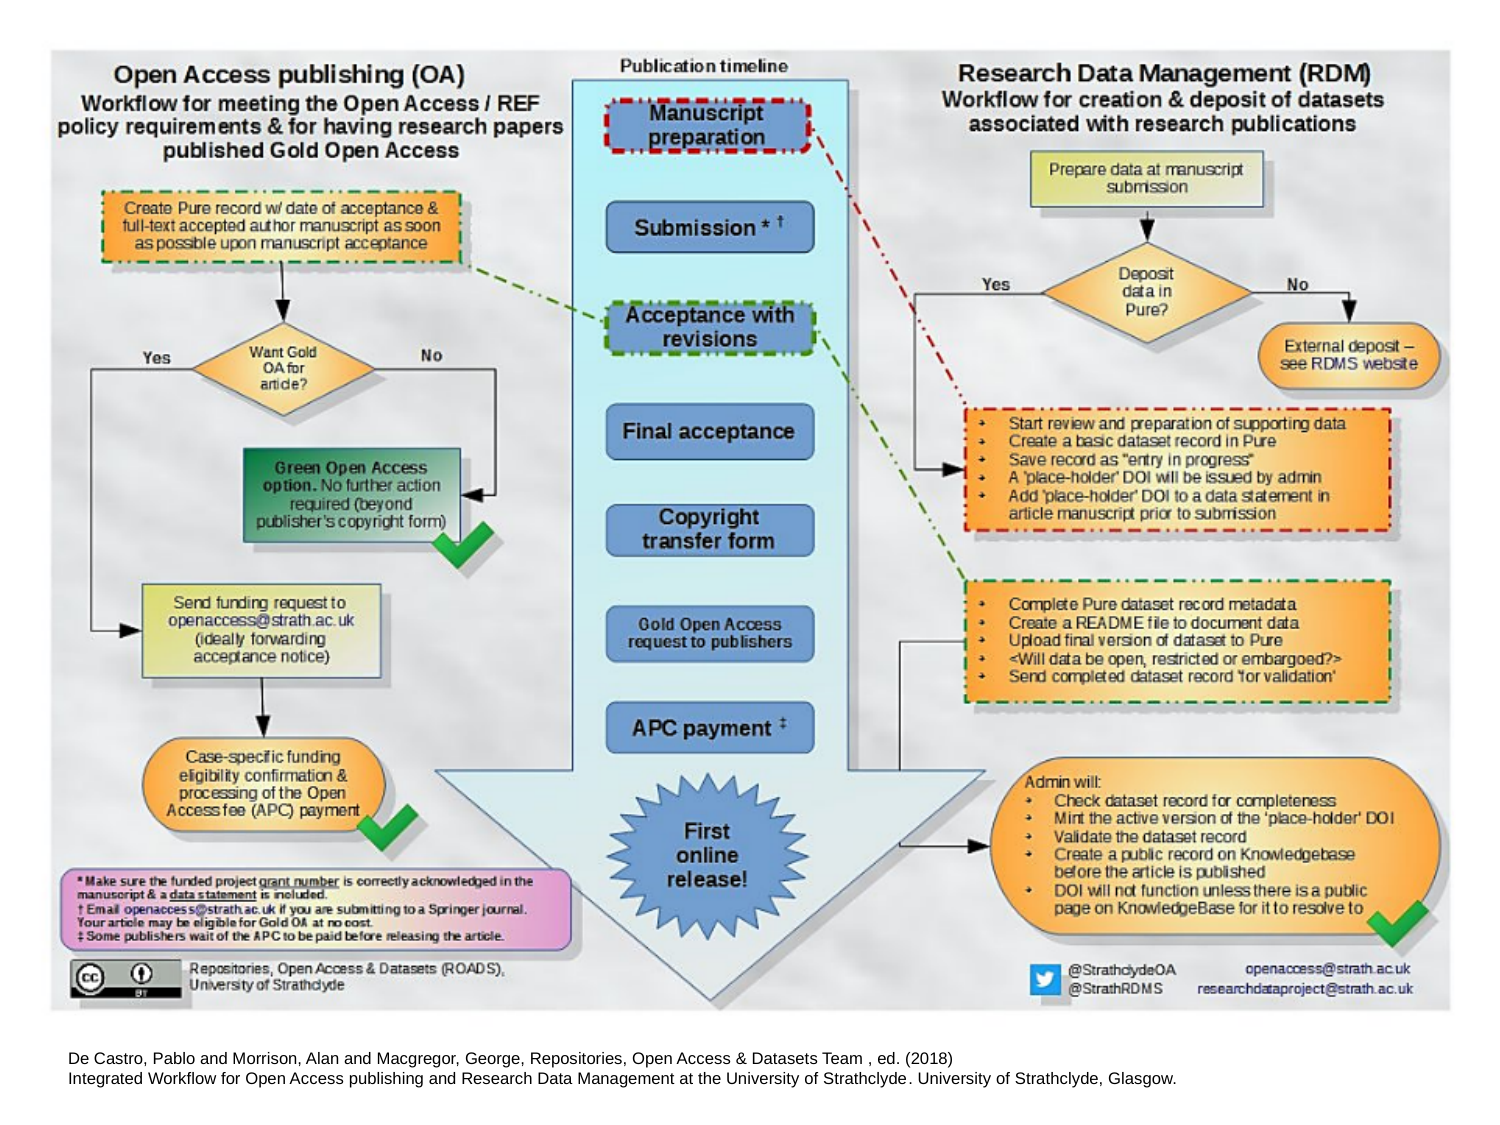

De Castro, Pablo and Morrison, Alan and Macgregor, George, Repositories, Open Access & Datasets Team , ed. (2018)
Integrated Workflow for Open Access publishing and Research Data Management at the University of Strathclyde. University of Strathclyde, Glasgow.